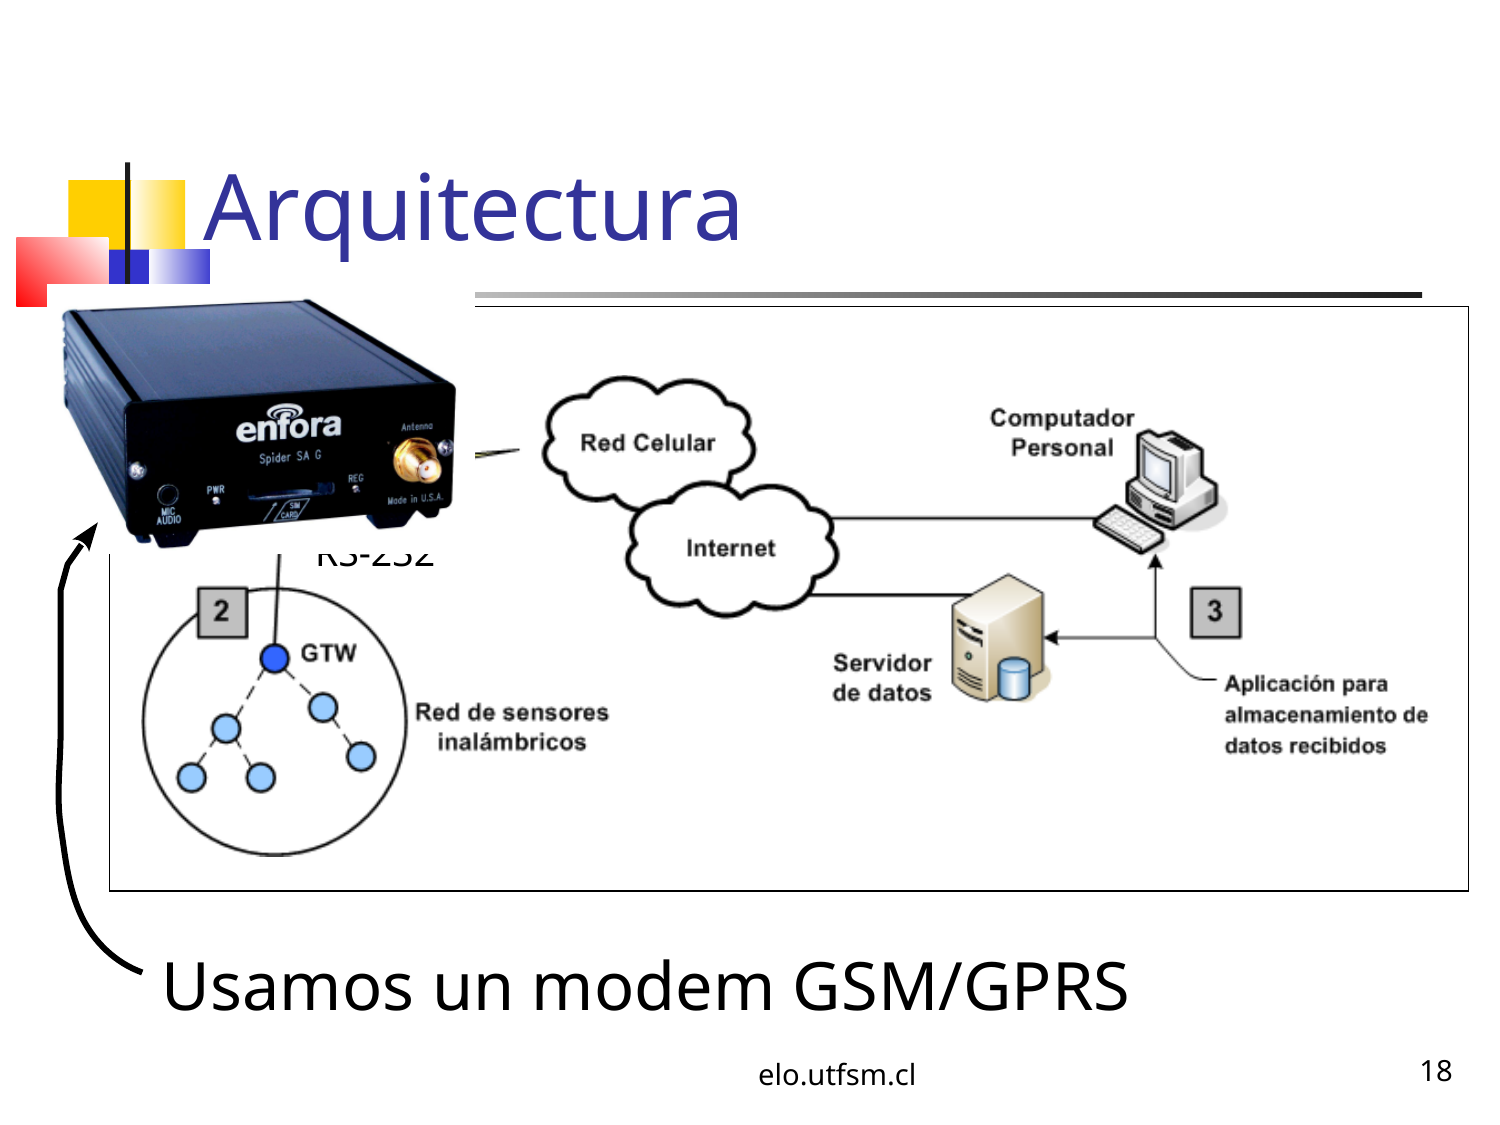

# Arquitectura
RS-232
Usamos un modem GSM/GPRS
elo.utfsm.cl